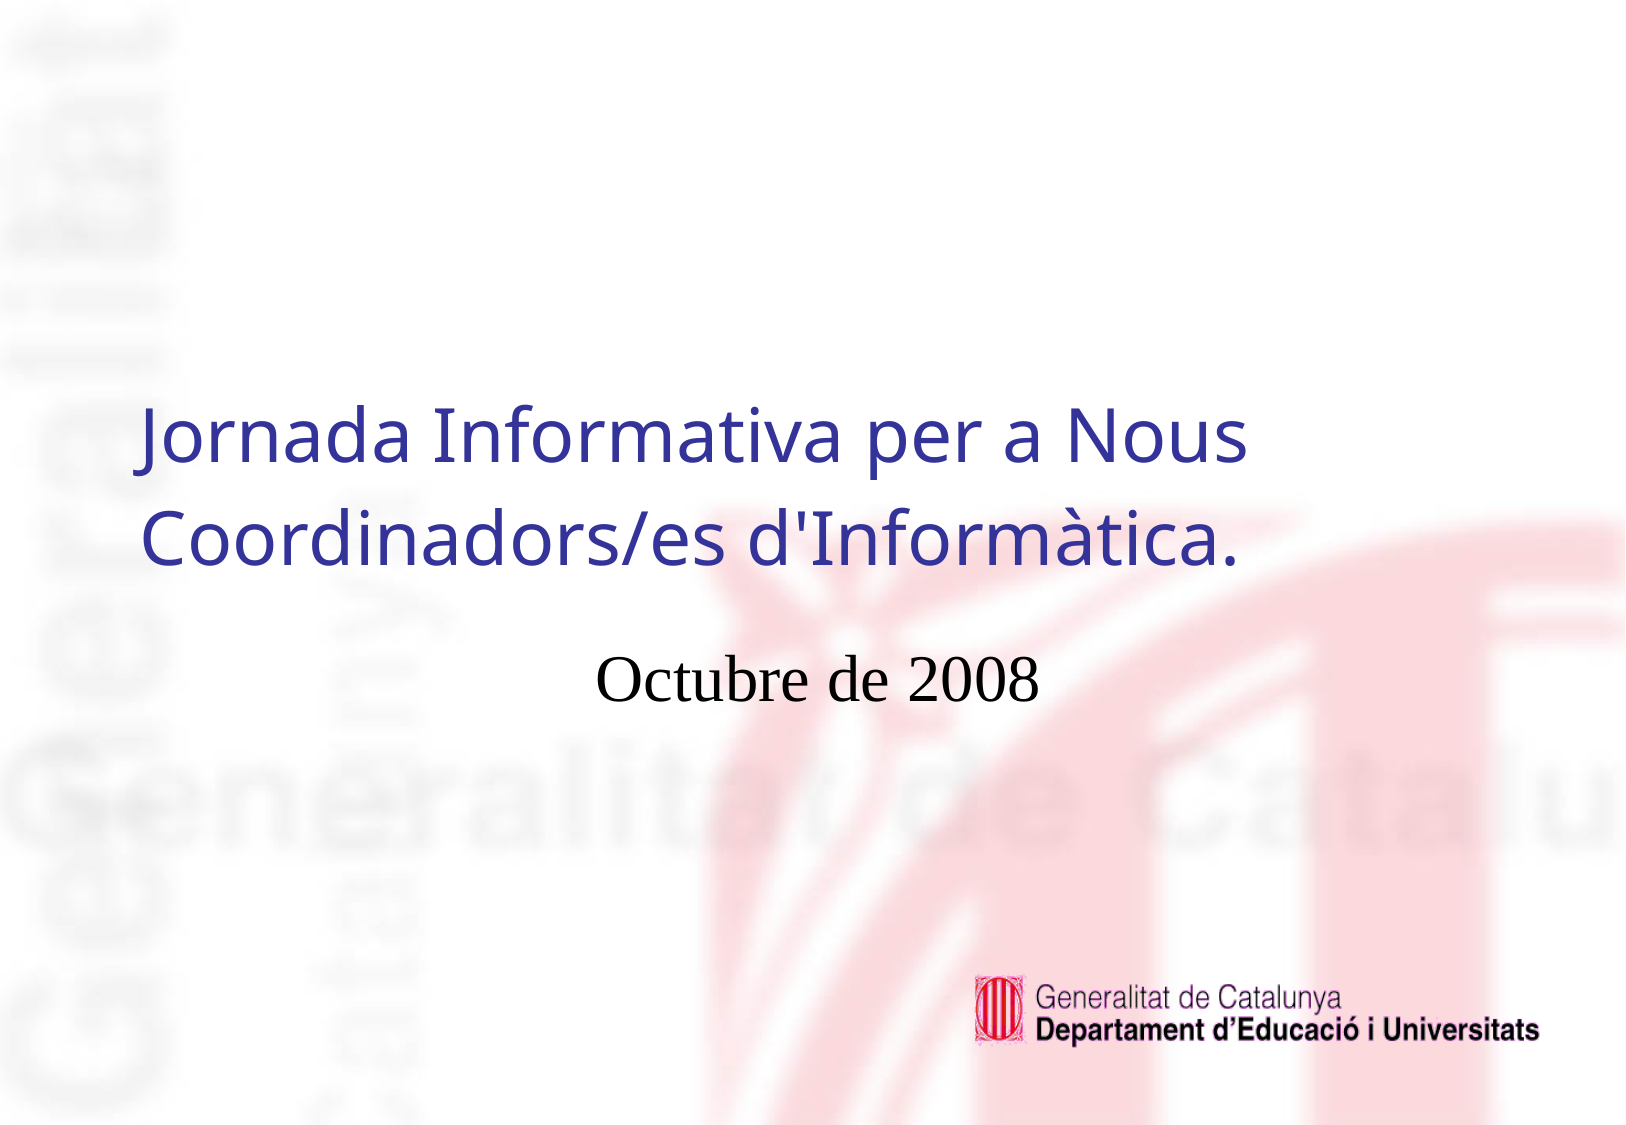

# Jornada Informativa per a Nous Coordinadors/es d'Informàtica.
Octubre de 2008